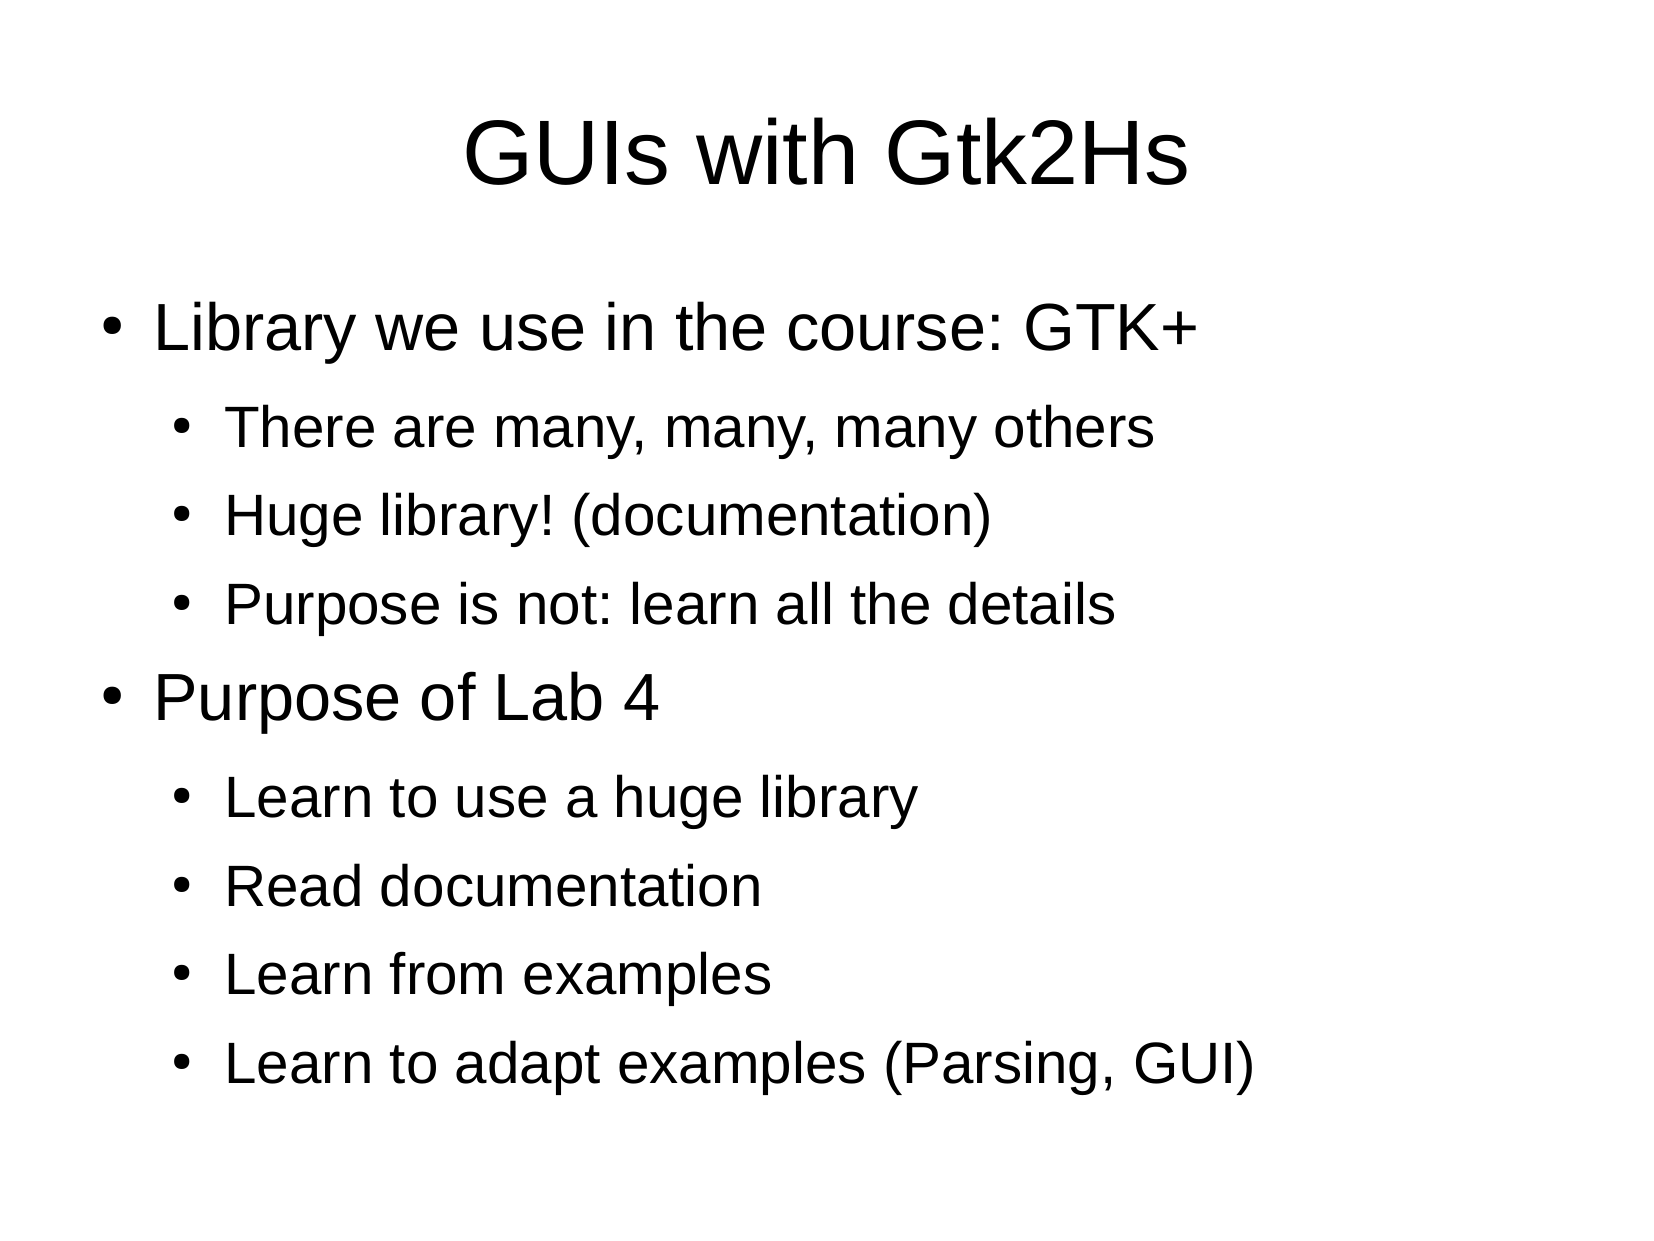

# GUIs with Gtk2Hs
Library we use in the course: GTK+
There are many, many, many others
Huge library! (documentation)
Purpose is not: learn all the details
Purpose of Lab 4
Learn to use a huge library
Read documentation
Learn from examples
Learn to adapt examples (Parsing, GUI)